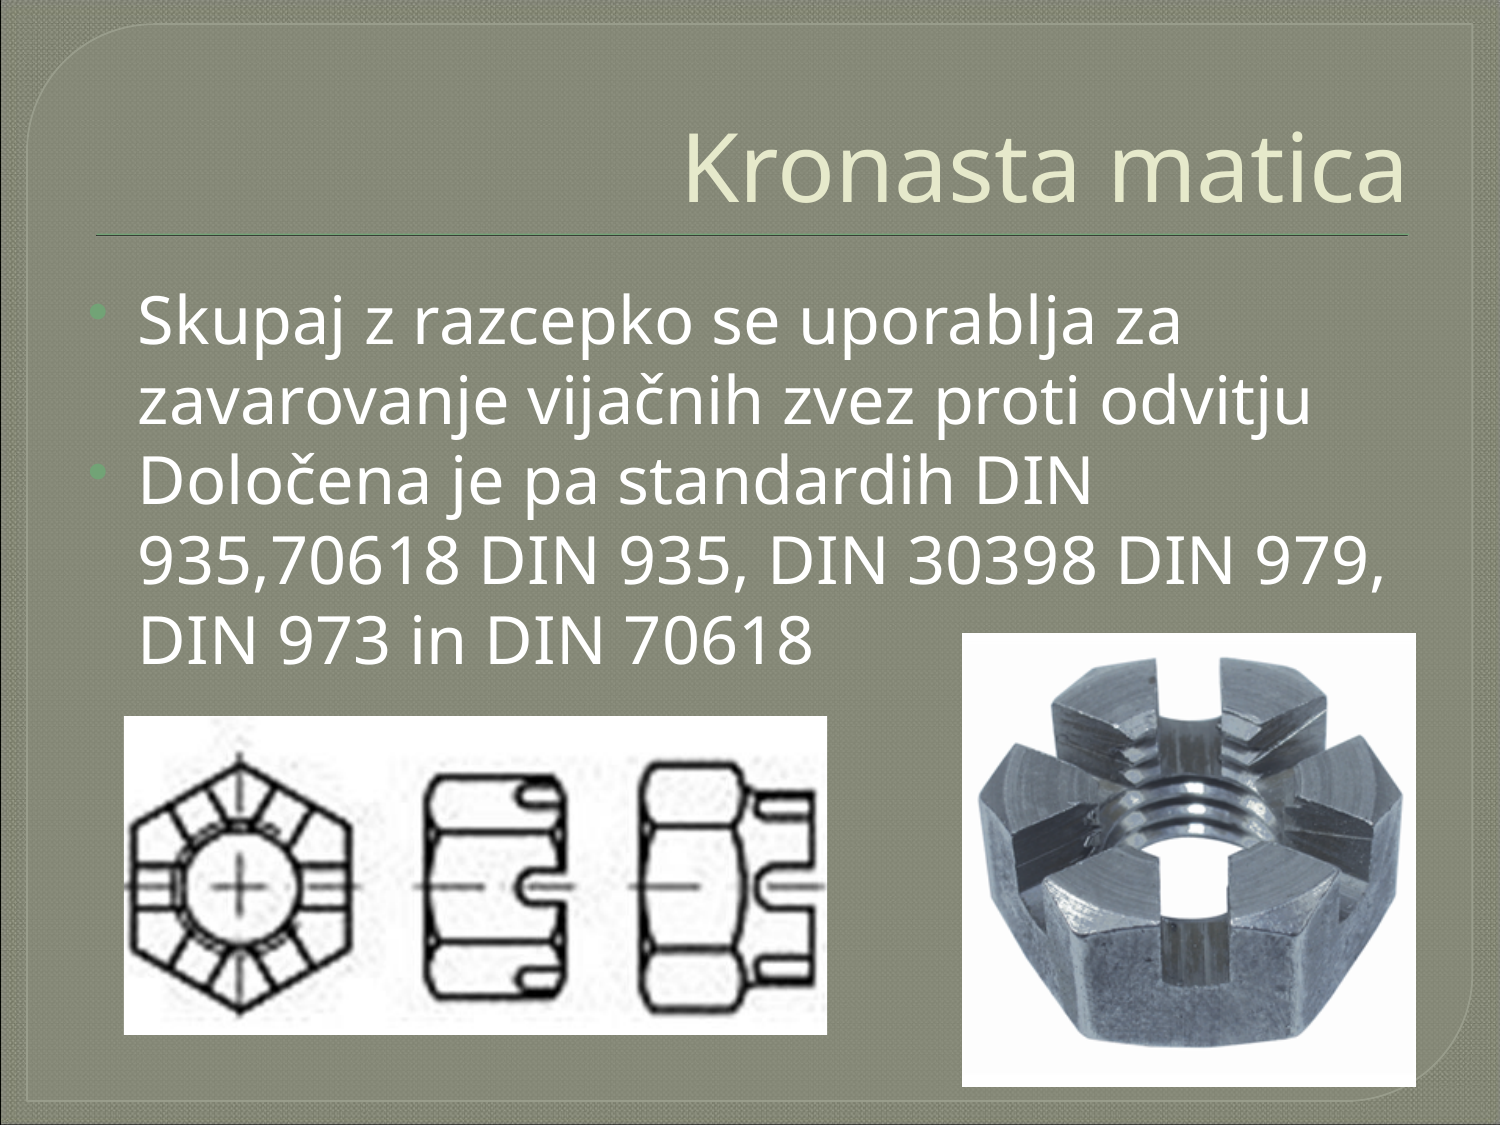

# Kronasta matica
Skupaj z razcepko se uporablja za zavarovanje vijačnih zvez proti odvitju
Določena je pa standardih DIN 935,70618 DIN 935, DIN 30398 DIN 979, DIN 973 in DIN 70618